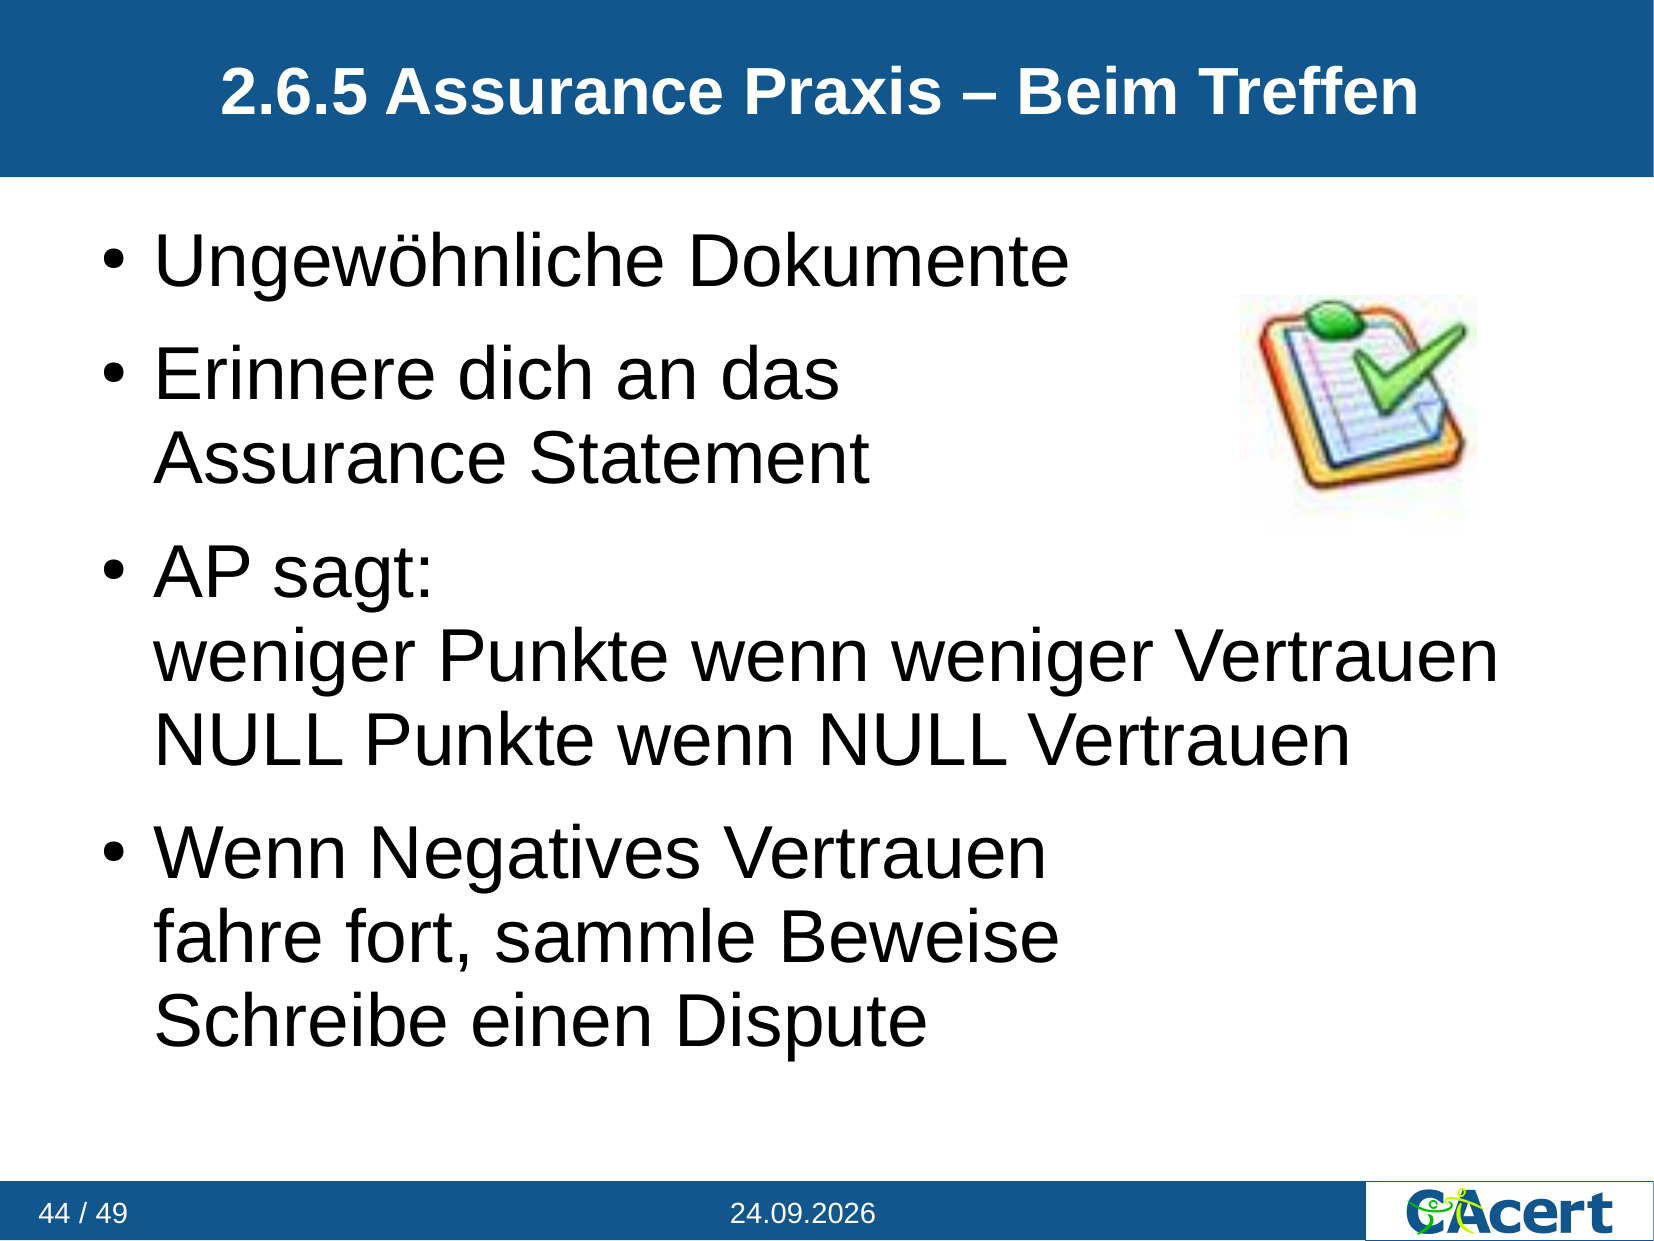

# 2.6.5 Assurance Praxis – Beim Treffen
Ungewöhnliche Dokumente
Erinnere dich an das
Assurance Statement
AP sagt:
weniger Punkte wenn weniger Vertrauen
NULL Punkte wenn NULL Vertrauen
Wenn Negatives Vertrauen
fahre fort, sammle Beweise
Schreibe einen Dispute